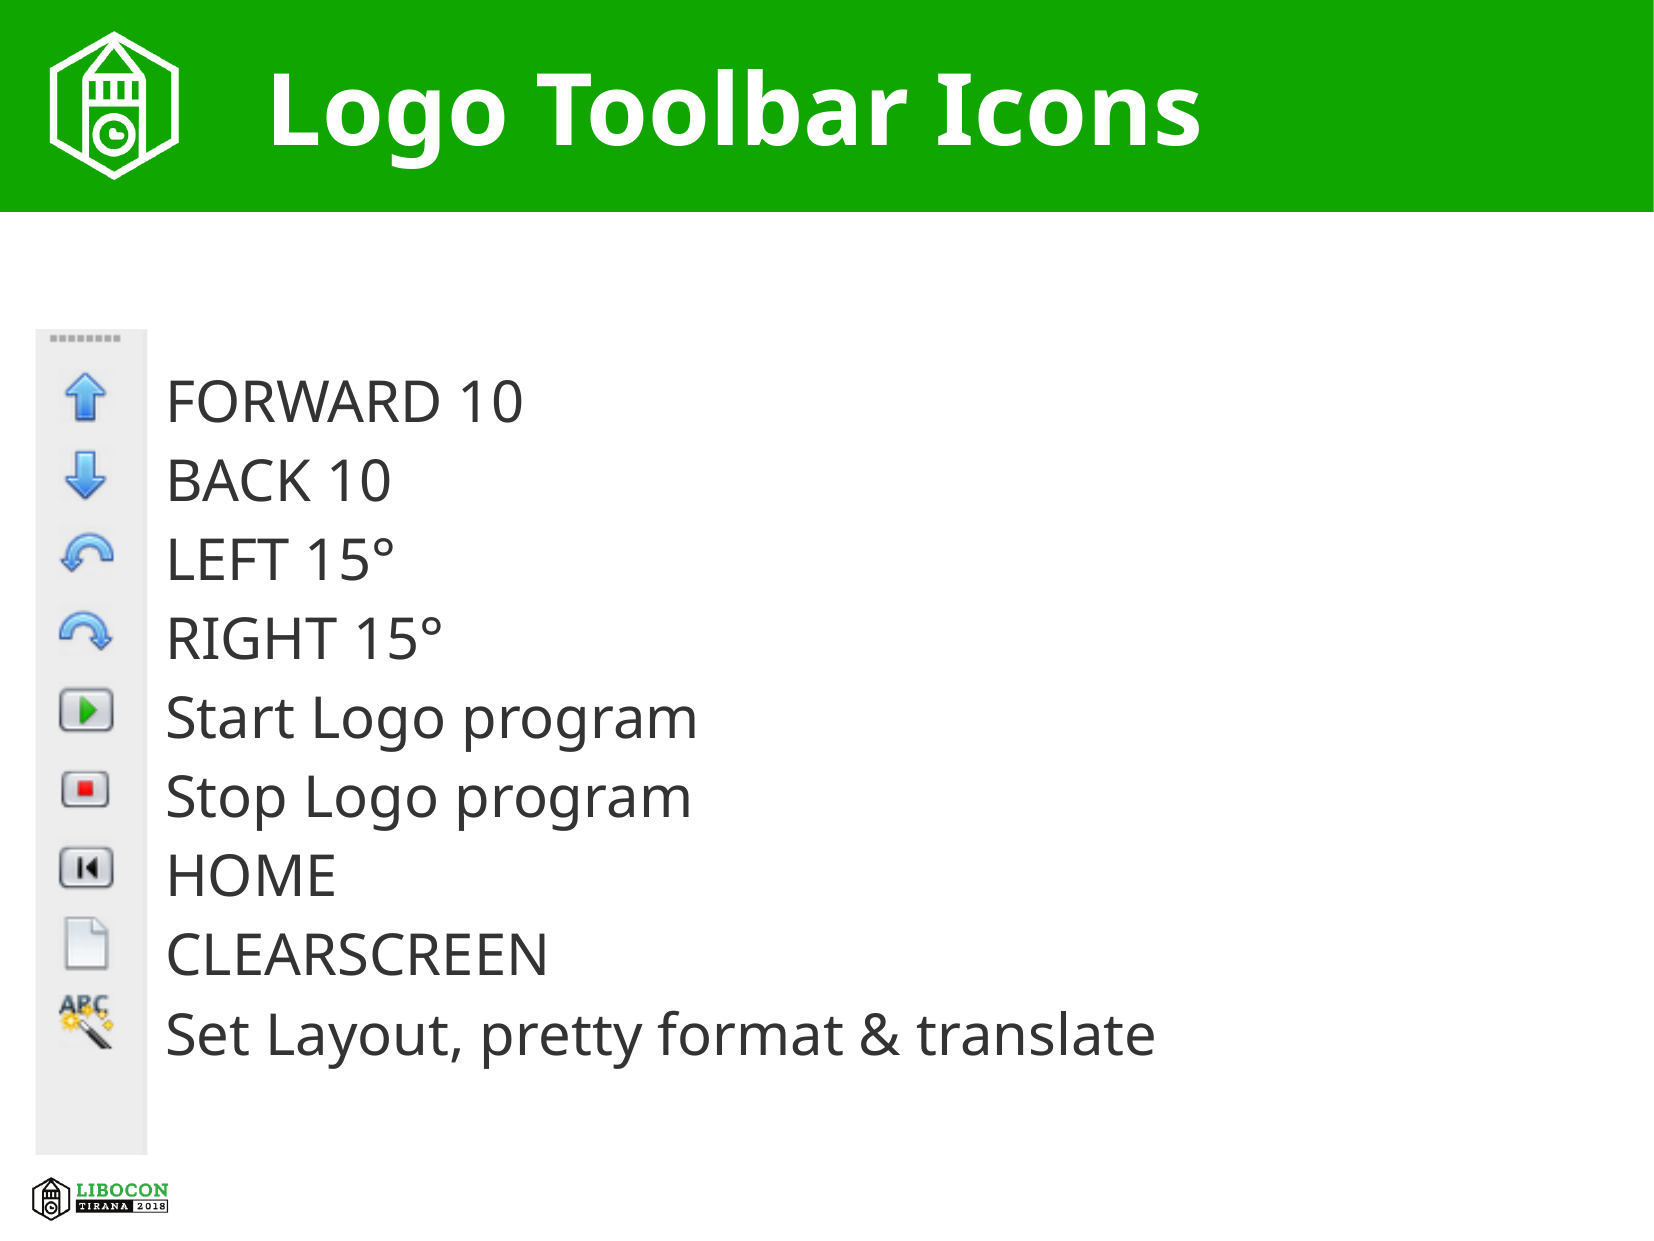

# Logo Toolbar Icons
FORWARD 10
BACK 10
LEFT 15°
RIGHT 15°
Start Logo program
Stop Logo program
HOME
CLEARSCREEN
Set Layout, pretty format & translate